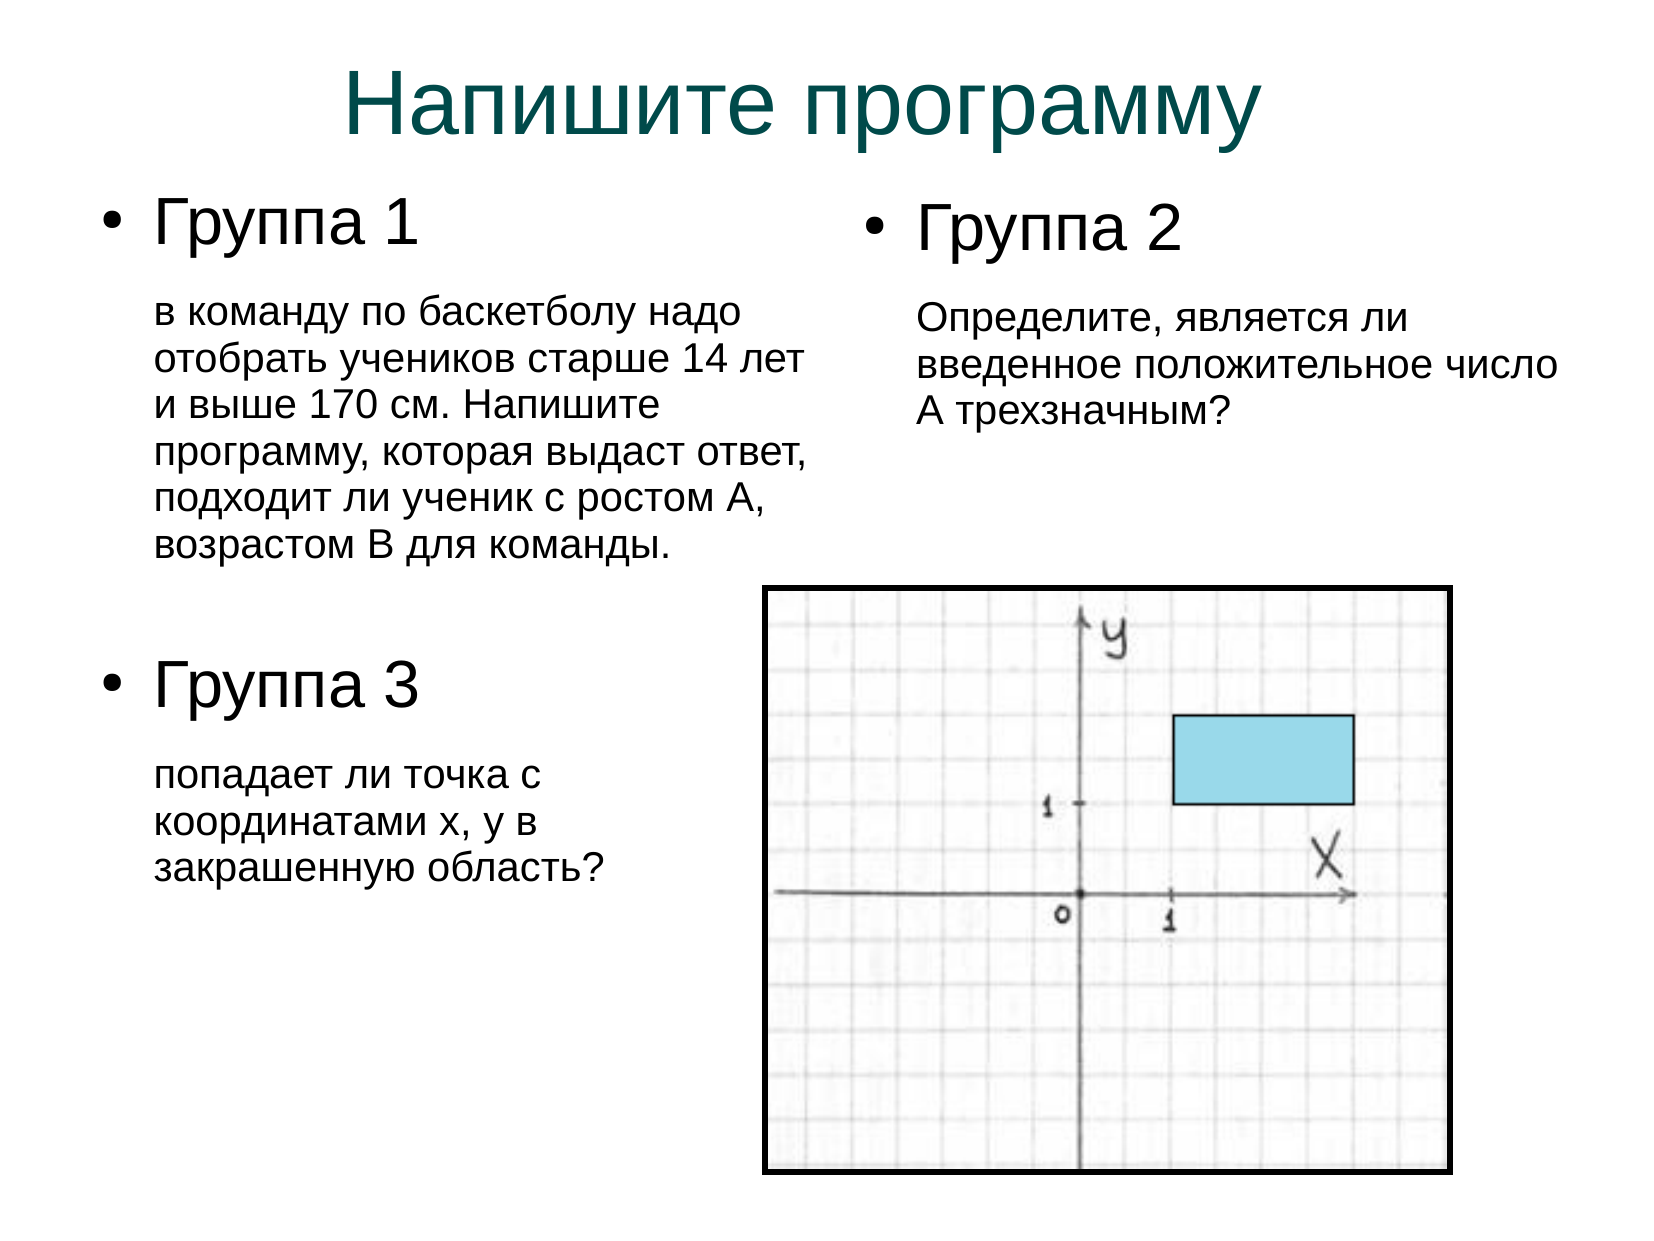

# Напишите программу
Группа 1
в команду по баскетболу надо отобрать учеников старше 14 лет и выше 170 см. Напишите программу, которая выдаст ответ, подходит ли ученик с ростом A, возрастом B для команды.
Группа 2
Определите, является ли введенное положительное число А трехзначным?
Группа 3
попадает ли точка с координатами x, y в закрашенную область?